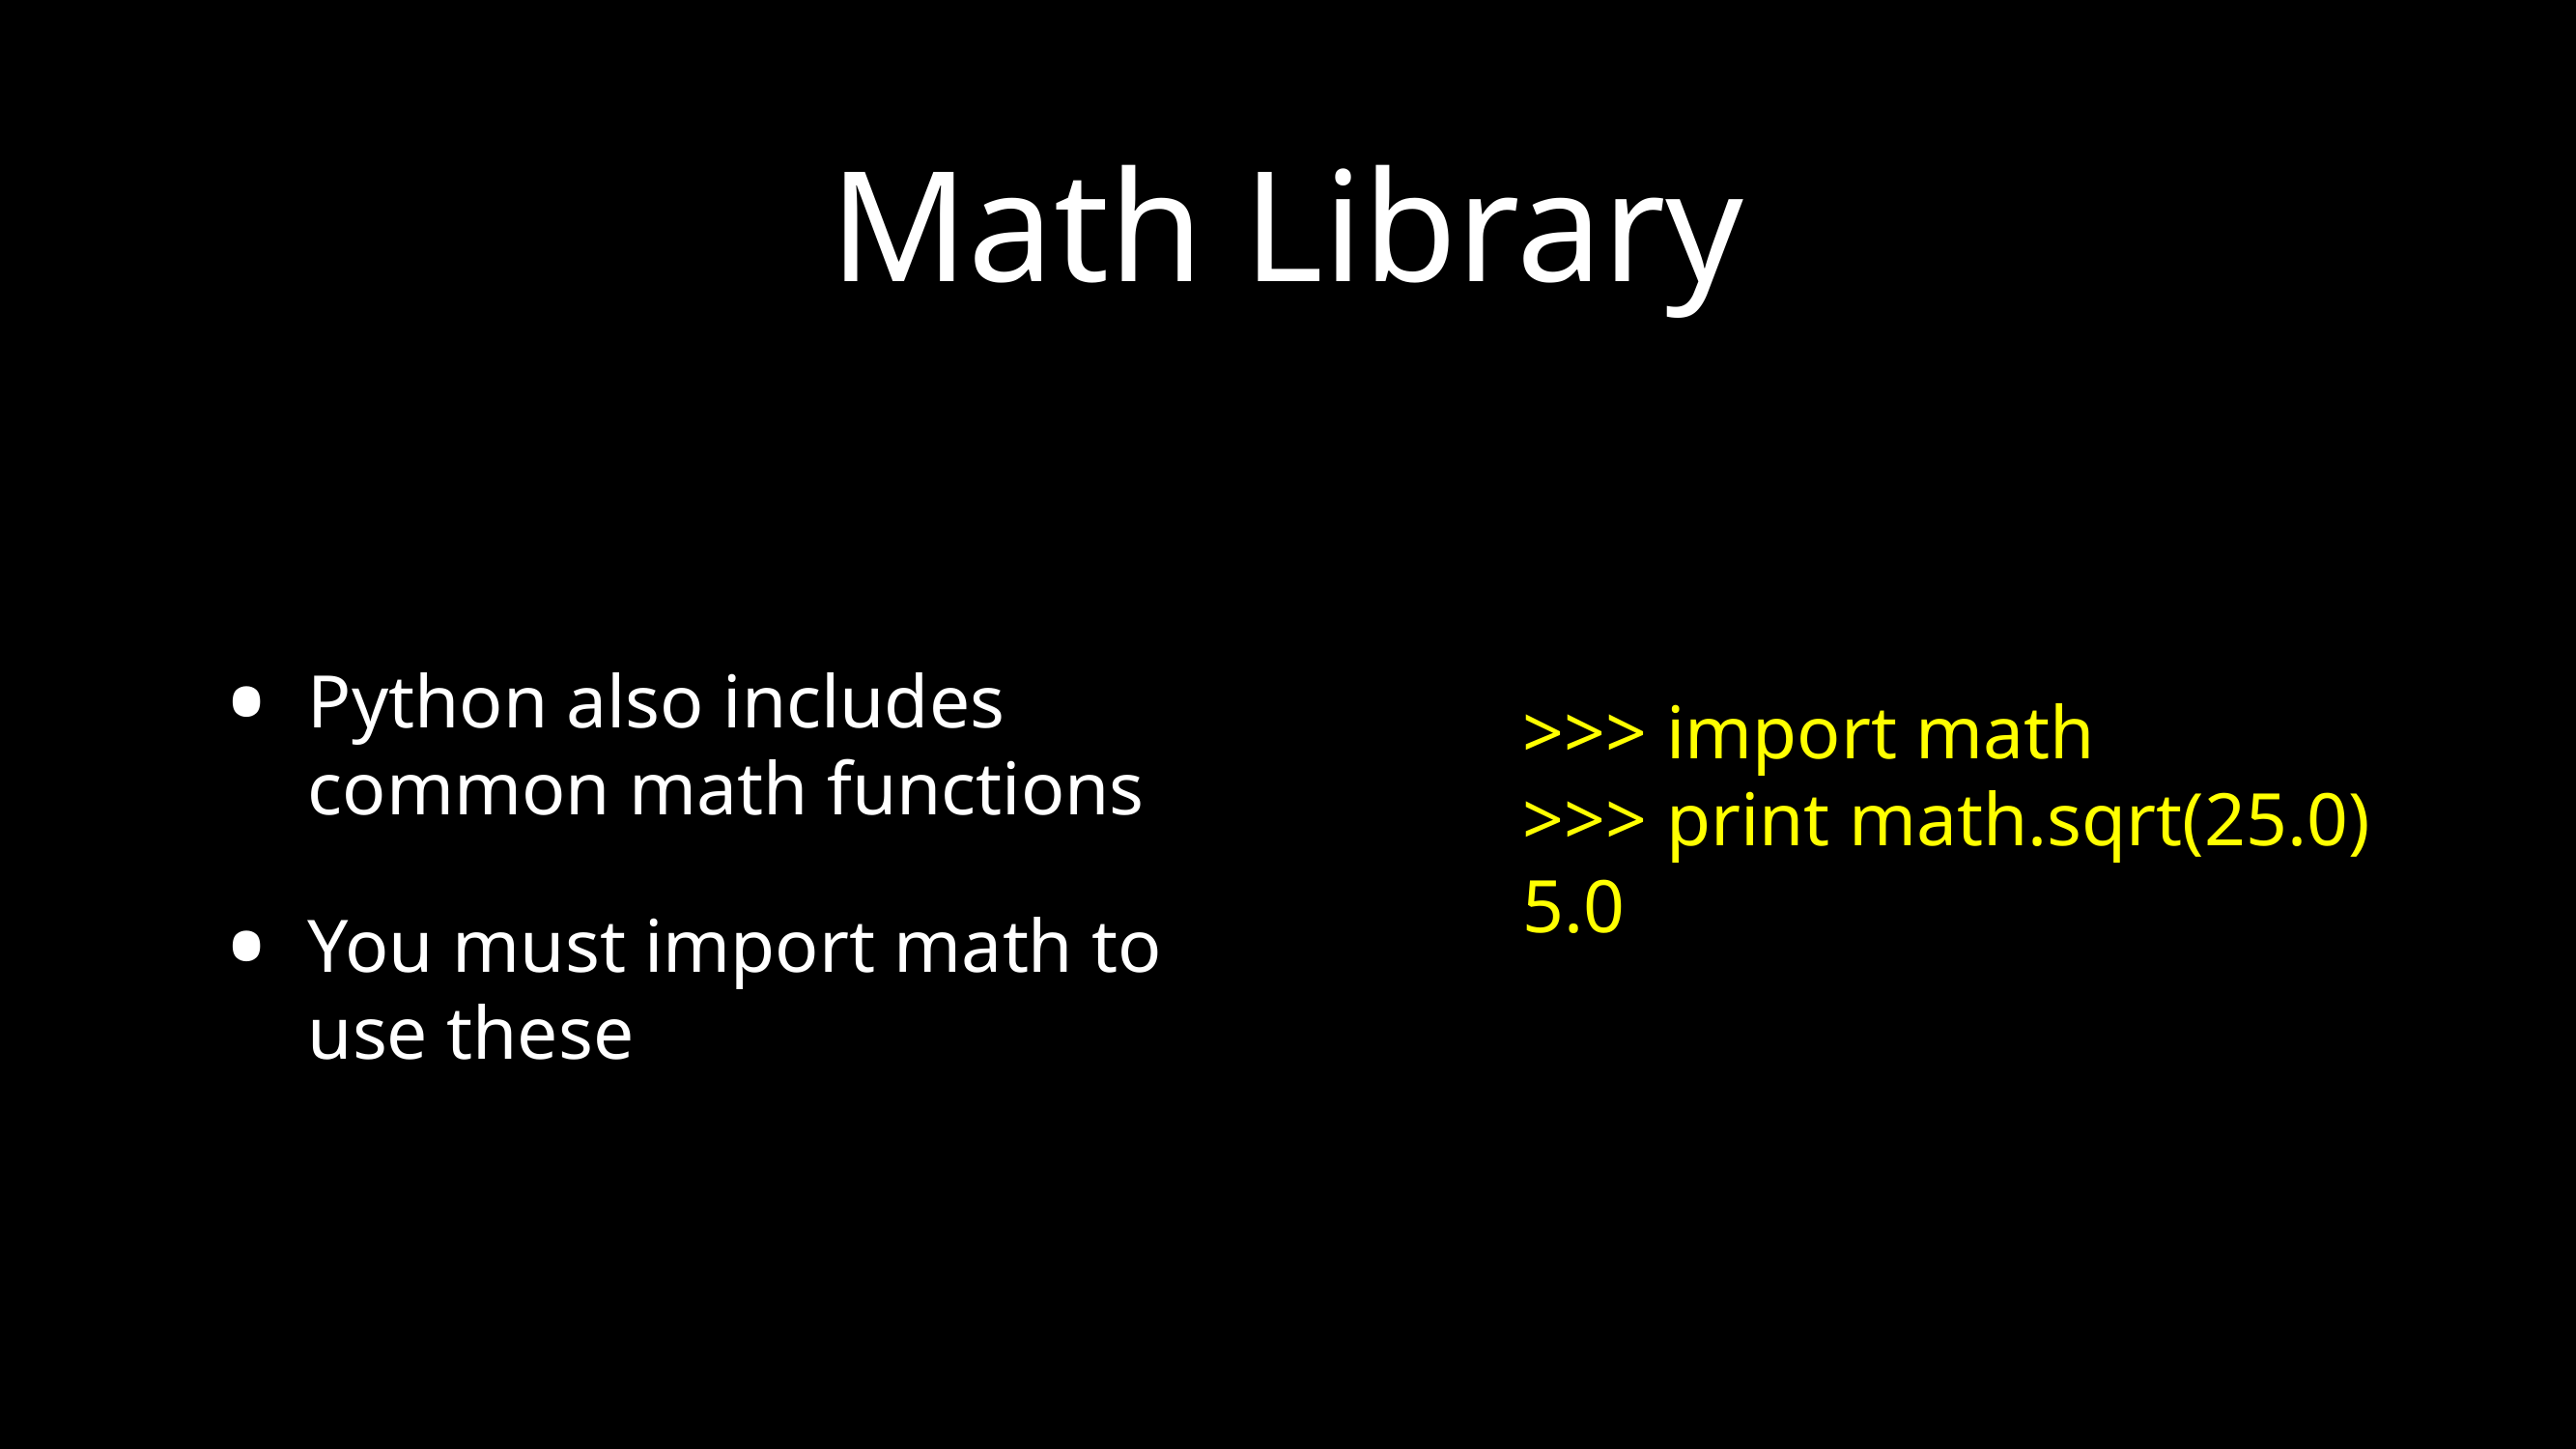

# Math Library
Python also includes common math functions
You must import math to use these
>>> import math
>>> print math.sqrt(25.0)
5.0